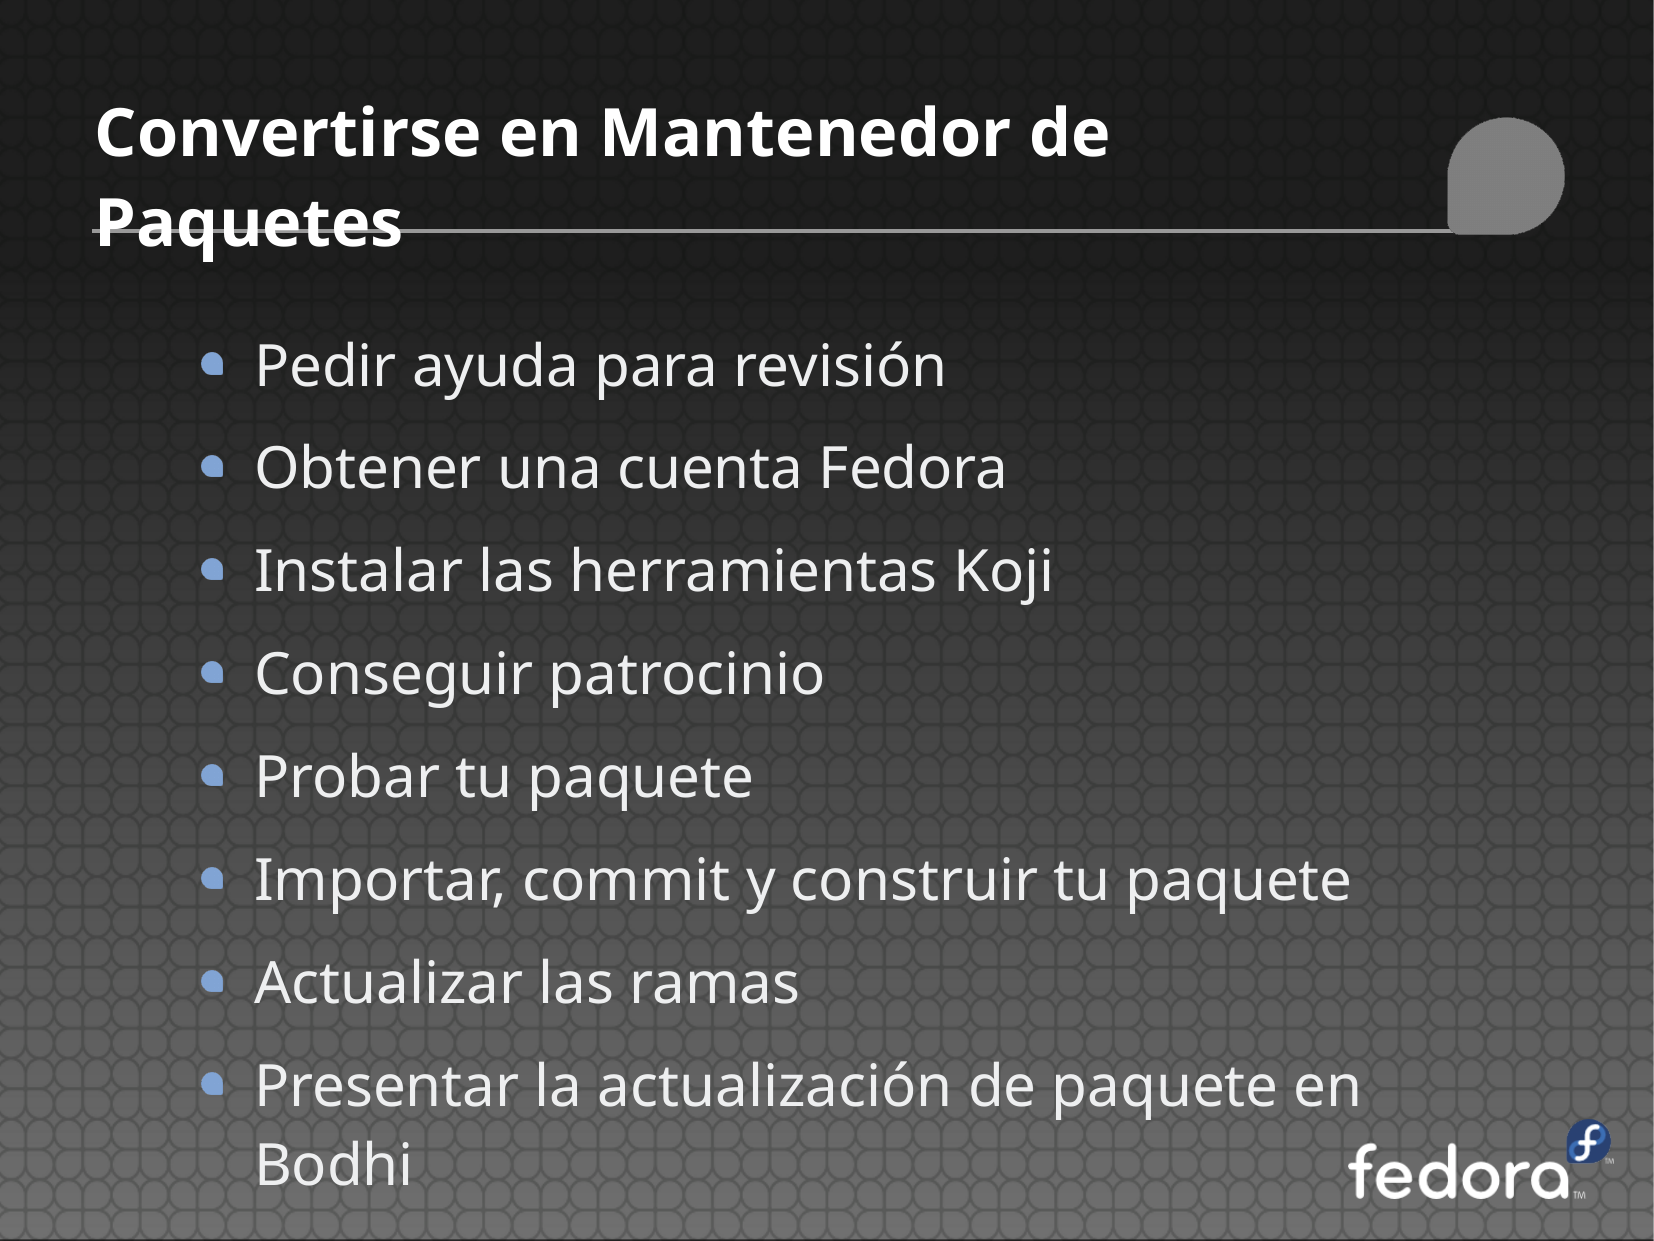

# Convertirse en Mantenedor de Paquetes
Pedir ayuda para revisión
Obtener una cuenta Fedora
Instalar las herramientas Koji
Conseguir patrocinio
Probar tu paquete
Importar, commit y construir tu paquete
Actualizar las ramas
Presentar la actualización de paquete en Bodhi
Estar atento para actualizaciones